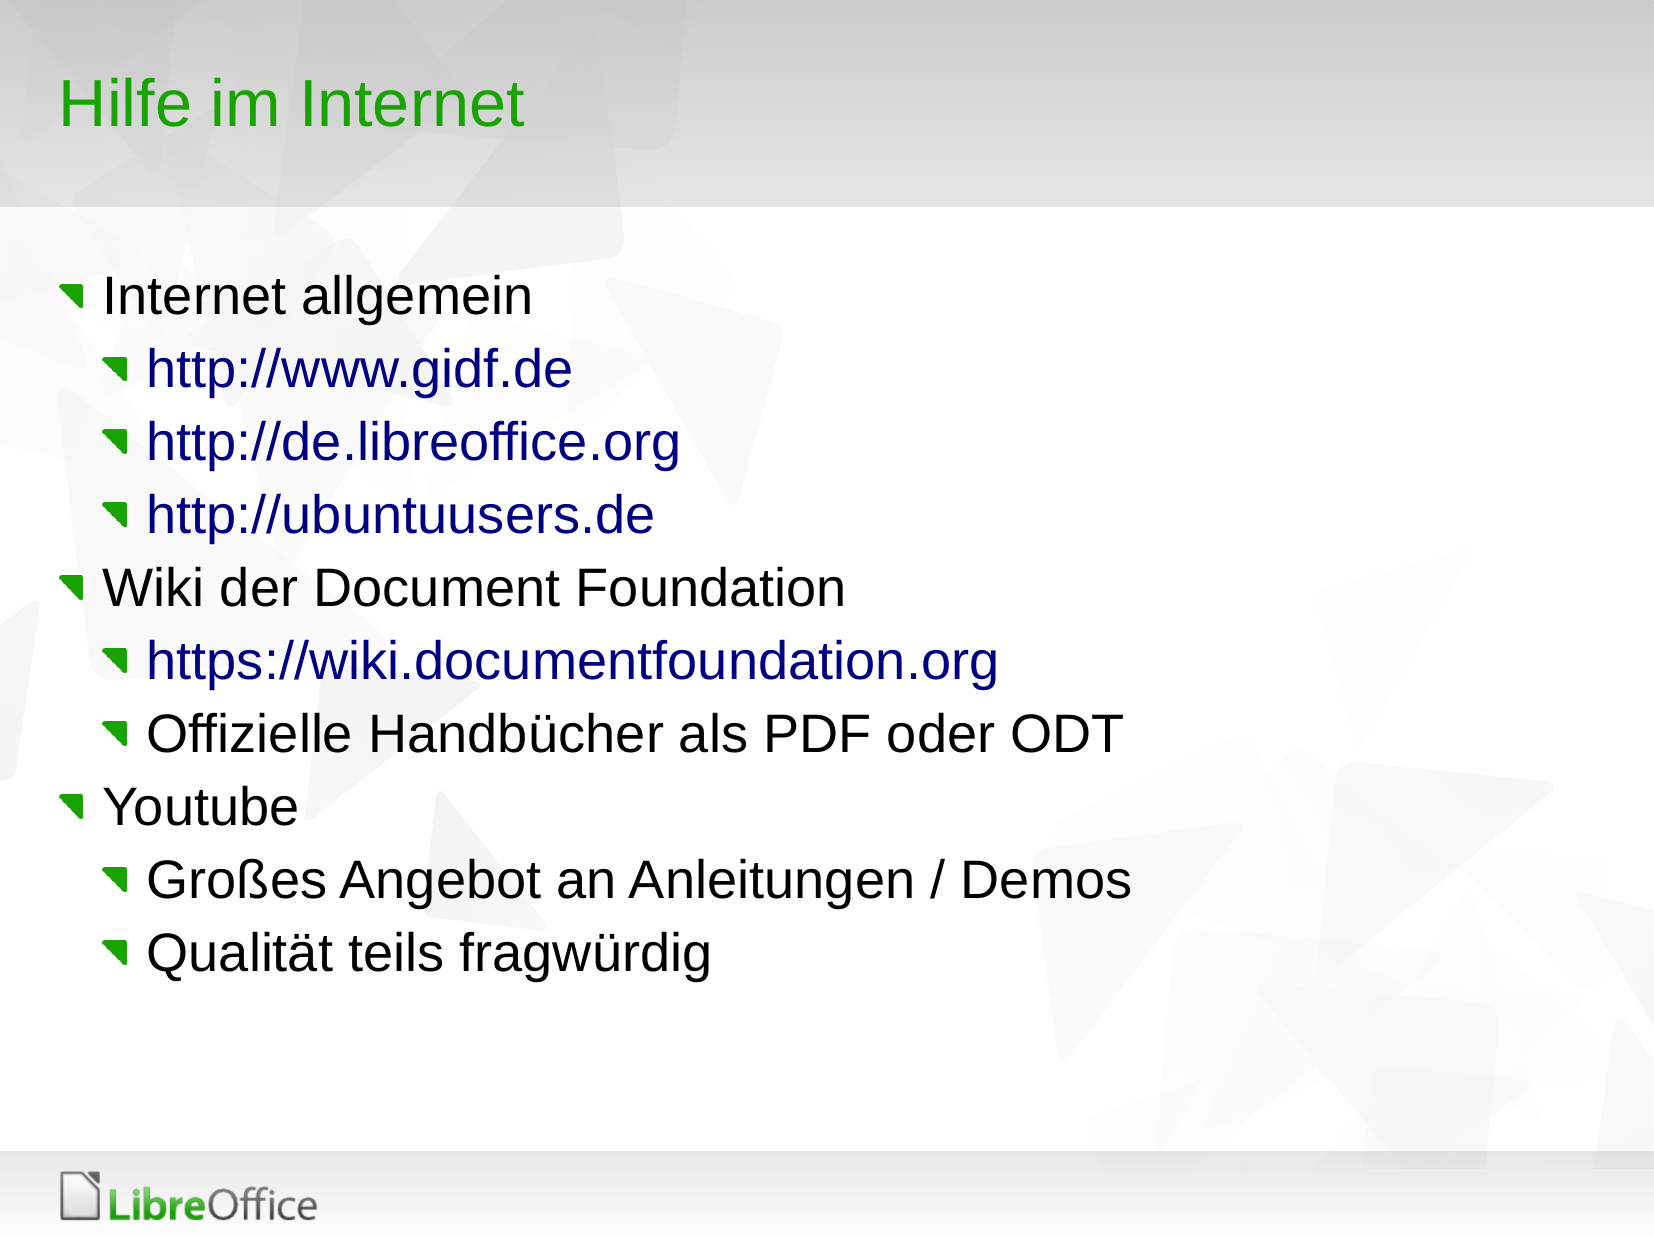

# Hilfe im Internet
Internet allgemein
http://www.gidf.de
http://de.libreoffice.org
http://ubuntuusers.de
Wiki der Document Foundation
https://wiki.documentfoundation.org
Offizielle Handbücher als PDF oder ODT
Youtube
Großes Angebot an Anleitungen / Demos
Qualität teils fragwürdig